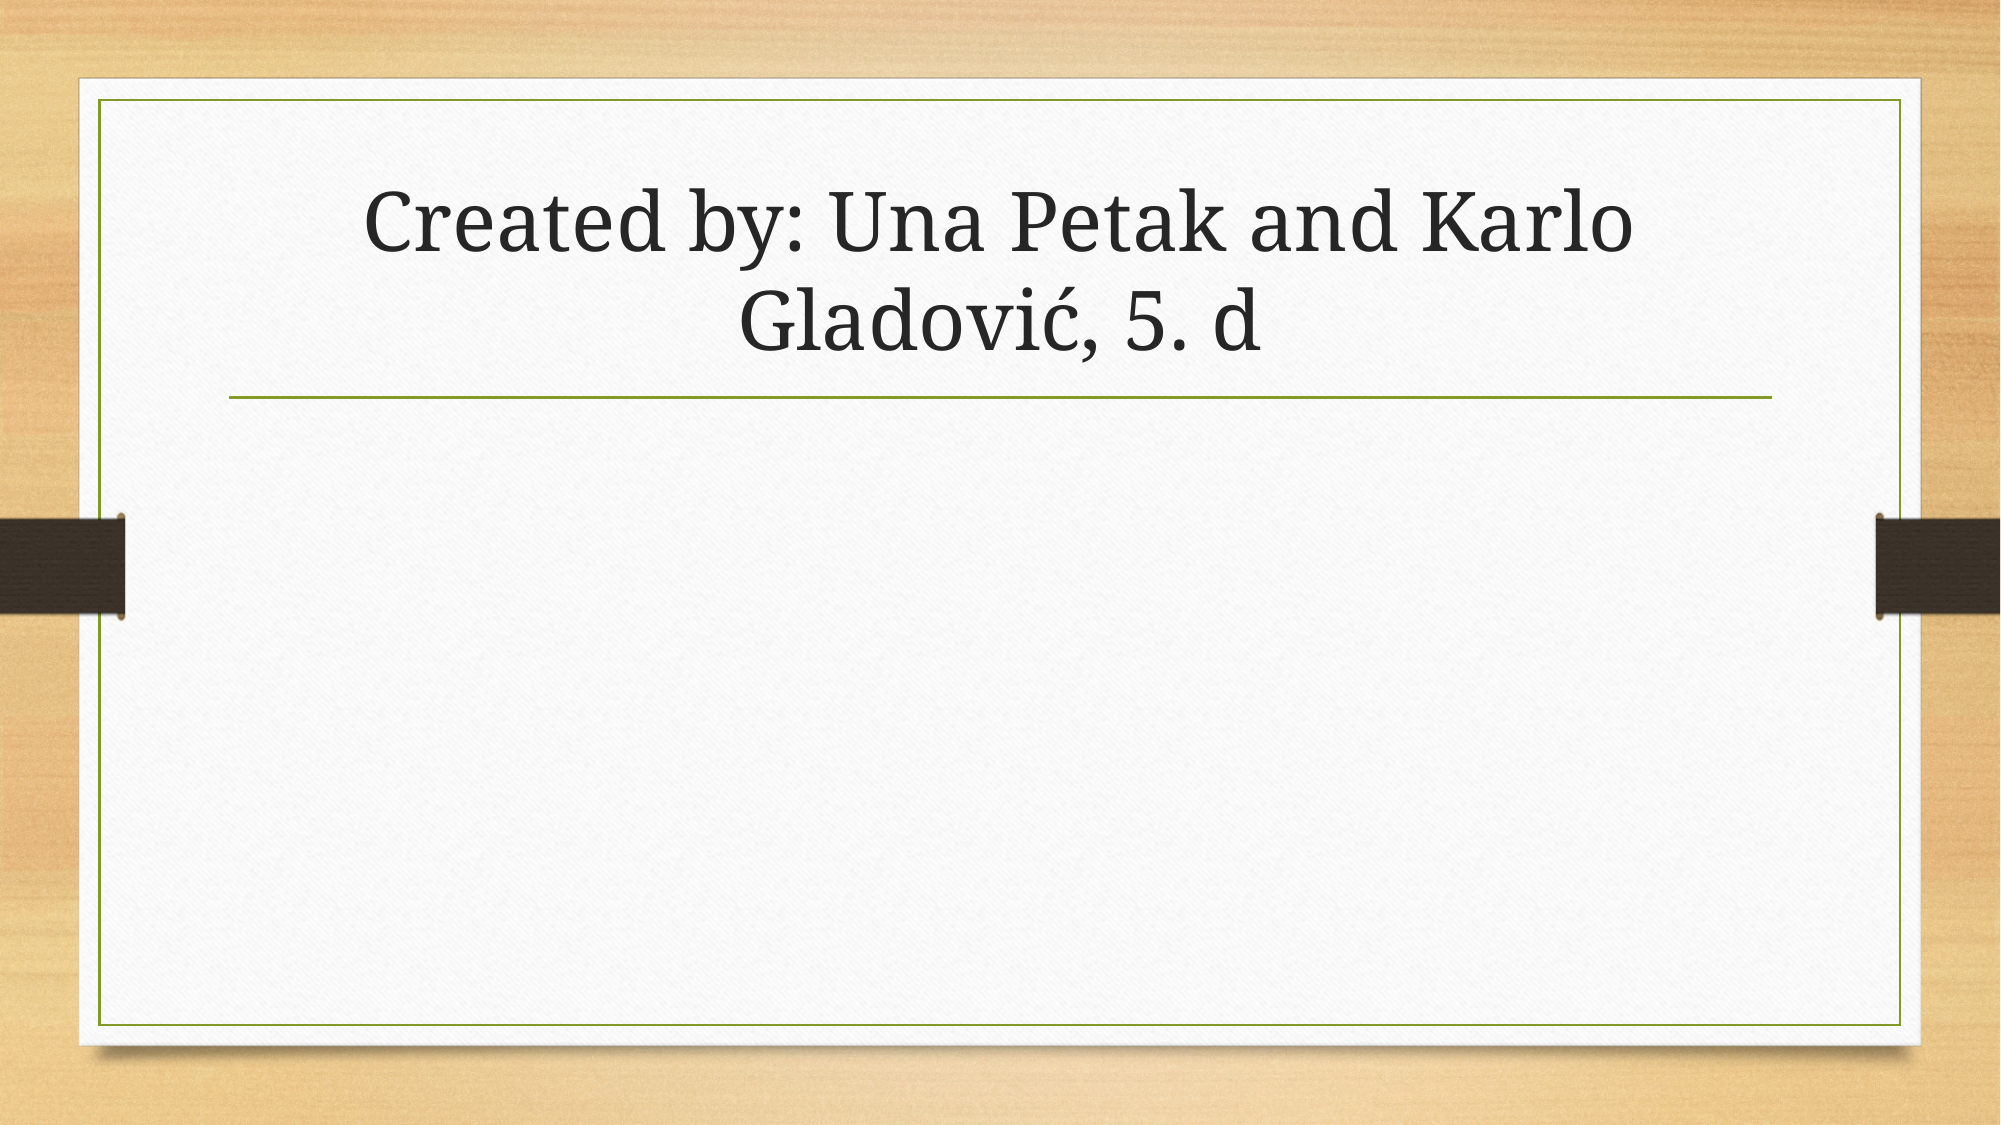

# Created by: Una Petak and Karlo Gladović, 5. d